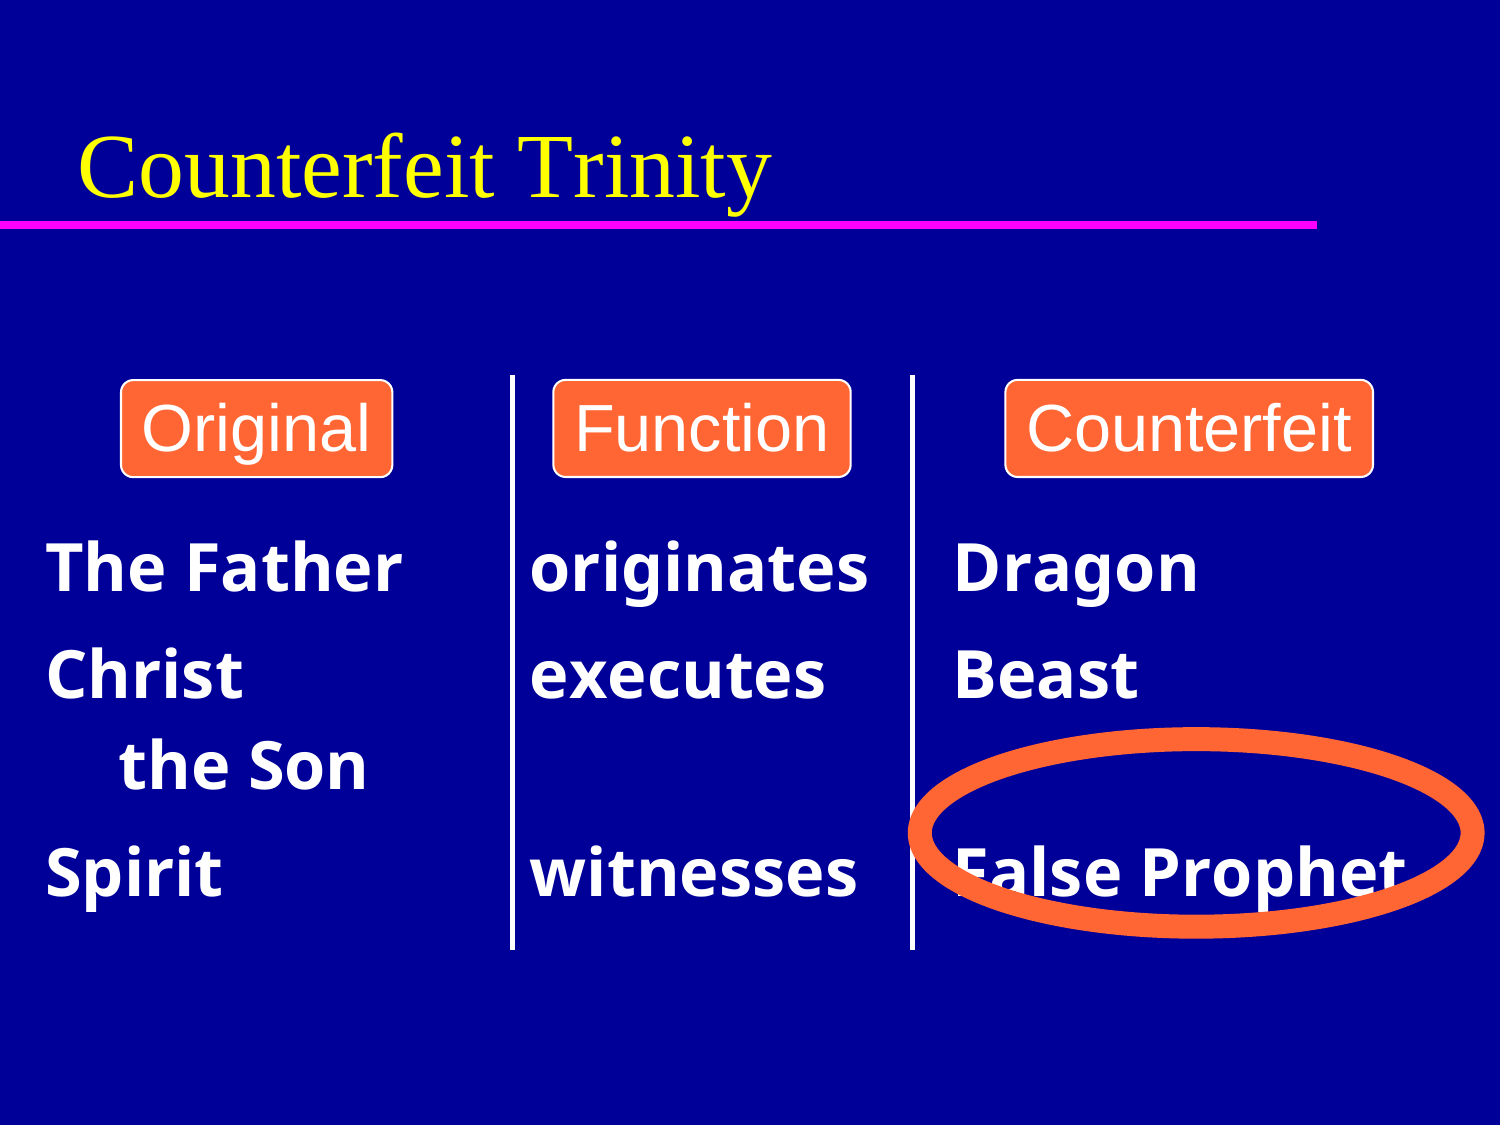

# Counterfeit Trinity
Function
Counterfeit
Original
The Father	 originates
Christ		 executes
 the Son
Spirit		 witnesses
Dragon
Beast
False Prophet